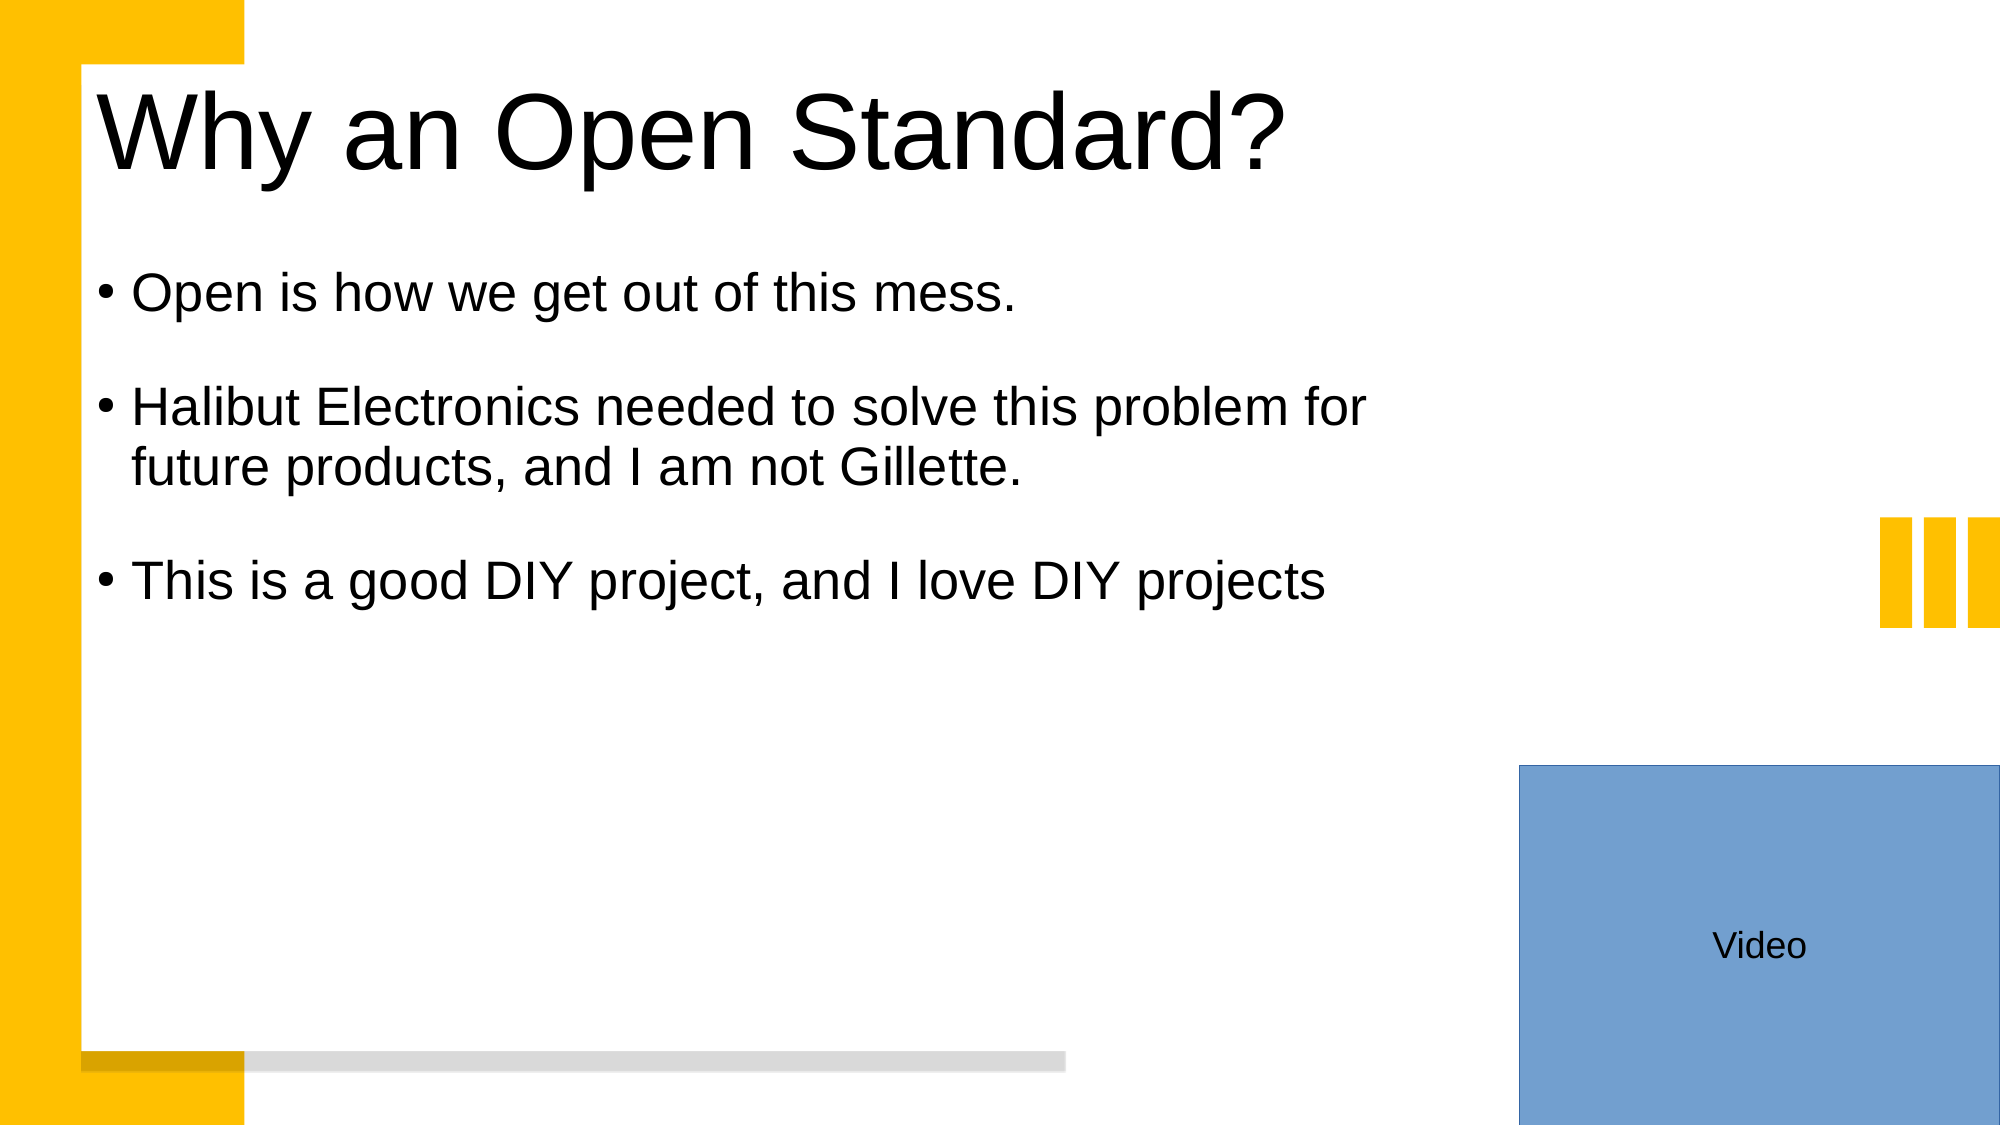

Video
Why an Open Standard?
Open is how we get out of this mess.
Halibut Electronics needed to solve this problem for future products, and I am not Gillette.
This is a good DIY project, and I love DIY projects